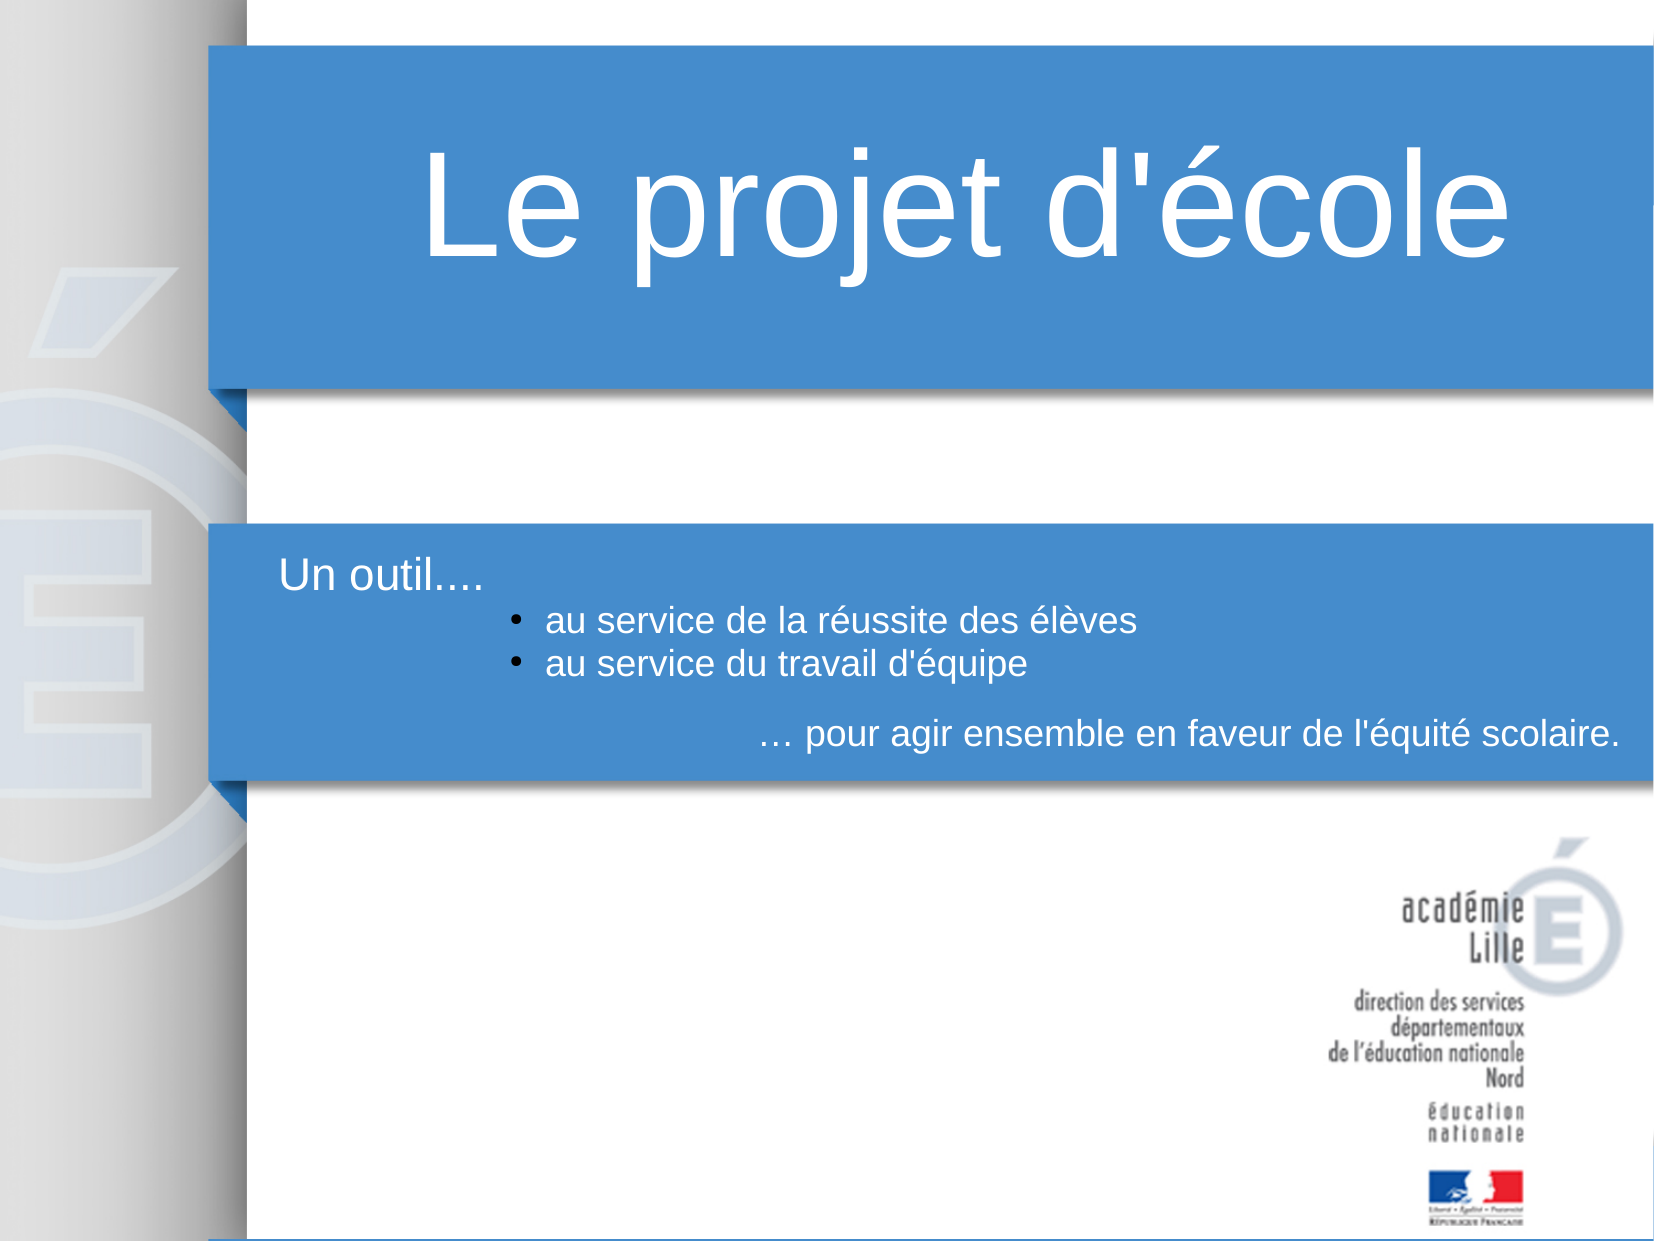

Le projet d'école
Un outil....
au service de la réussite des élèves
au service du travail d'équipe
… pour agir ensemble en faveur de l'équité scolaire.